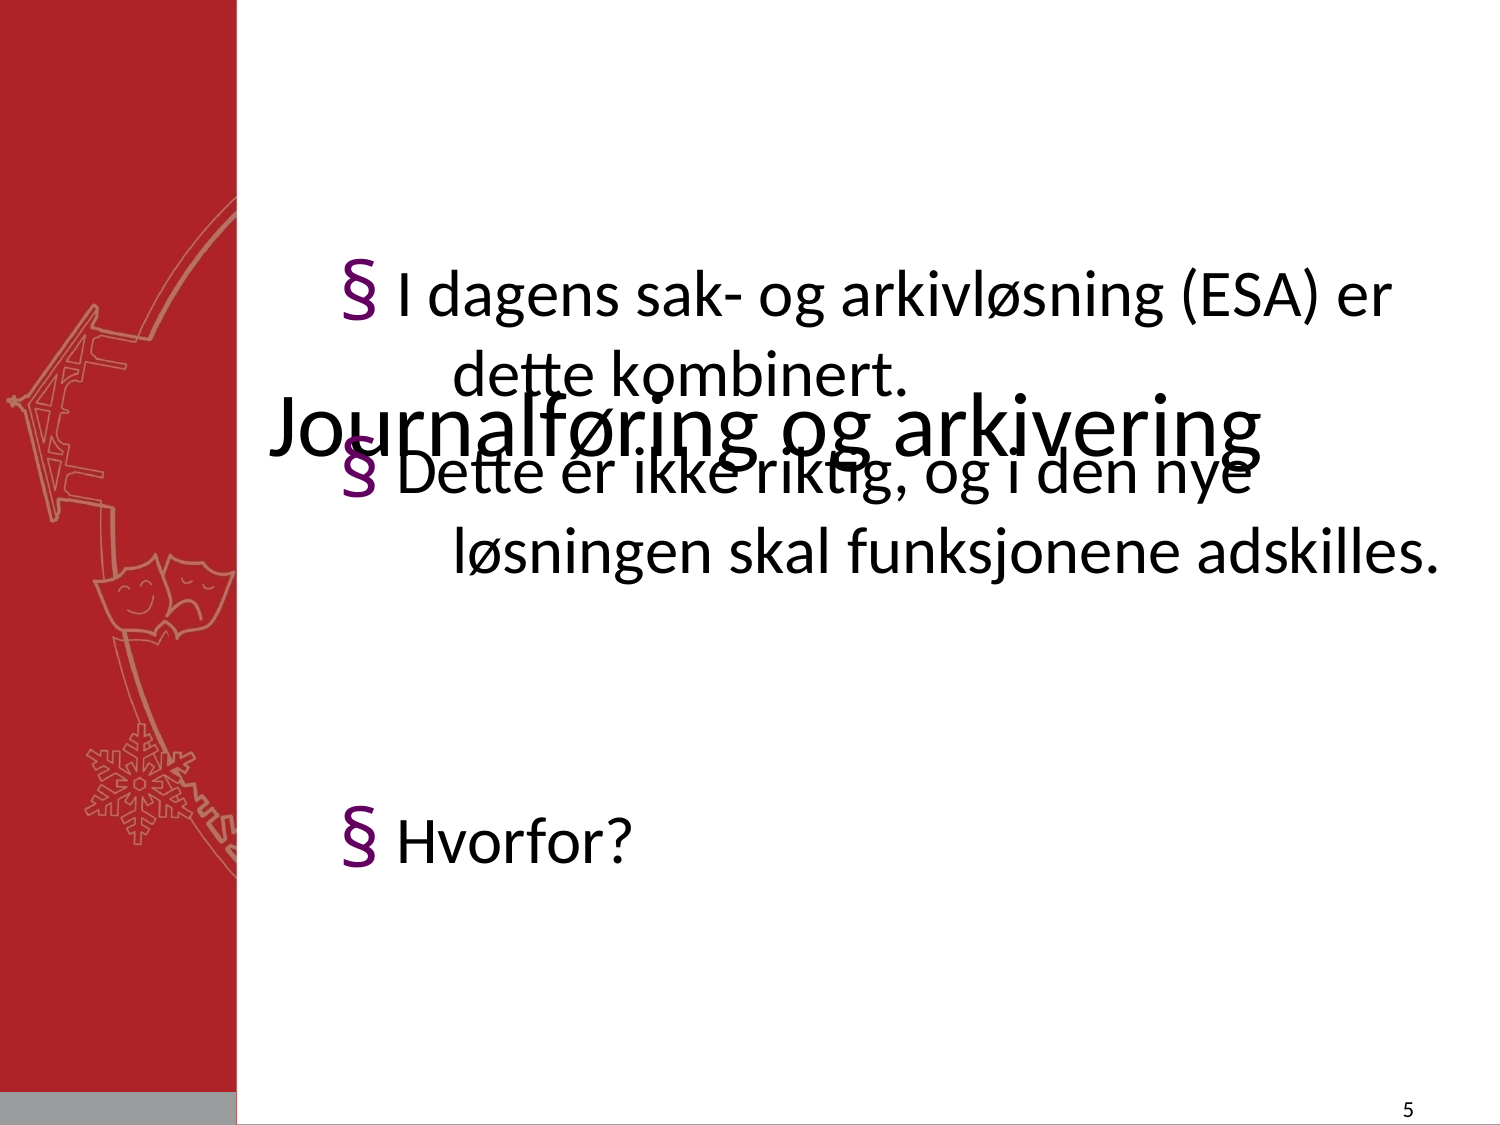

# Journalføring og arkivering
I dagens sak- og arkivløsning (ESA) er dette kombinert.
Dette er ikke riktig, og i den nye løsningen skal funksjonene adskilles.
Hvorfor?